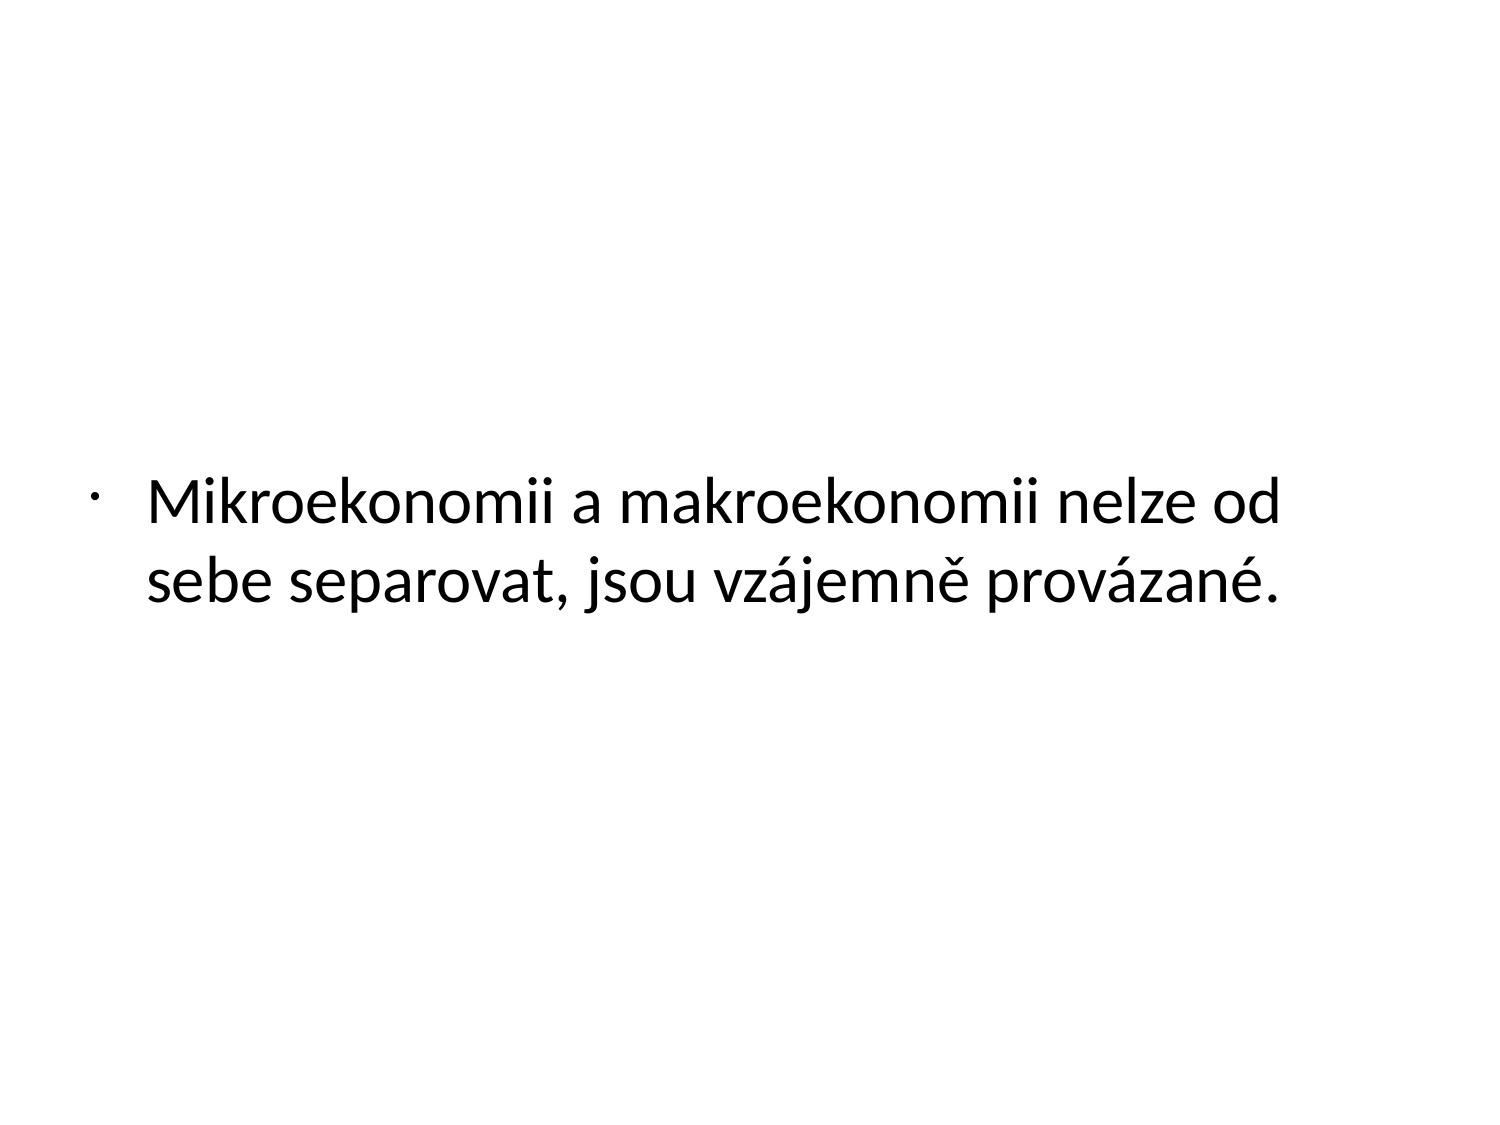

#
Mikroekonomii a makroekonomii nelze od sebe separovat, jsou vzájemně provázané.